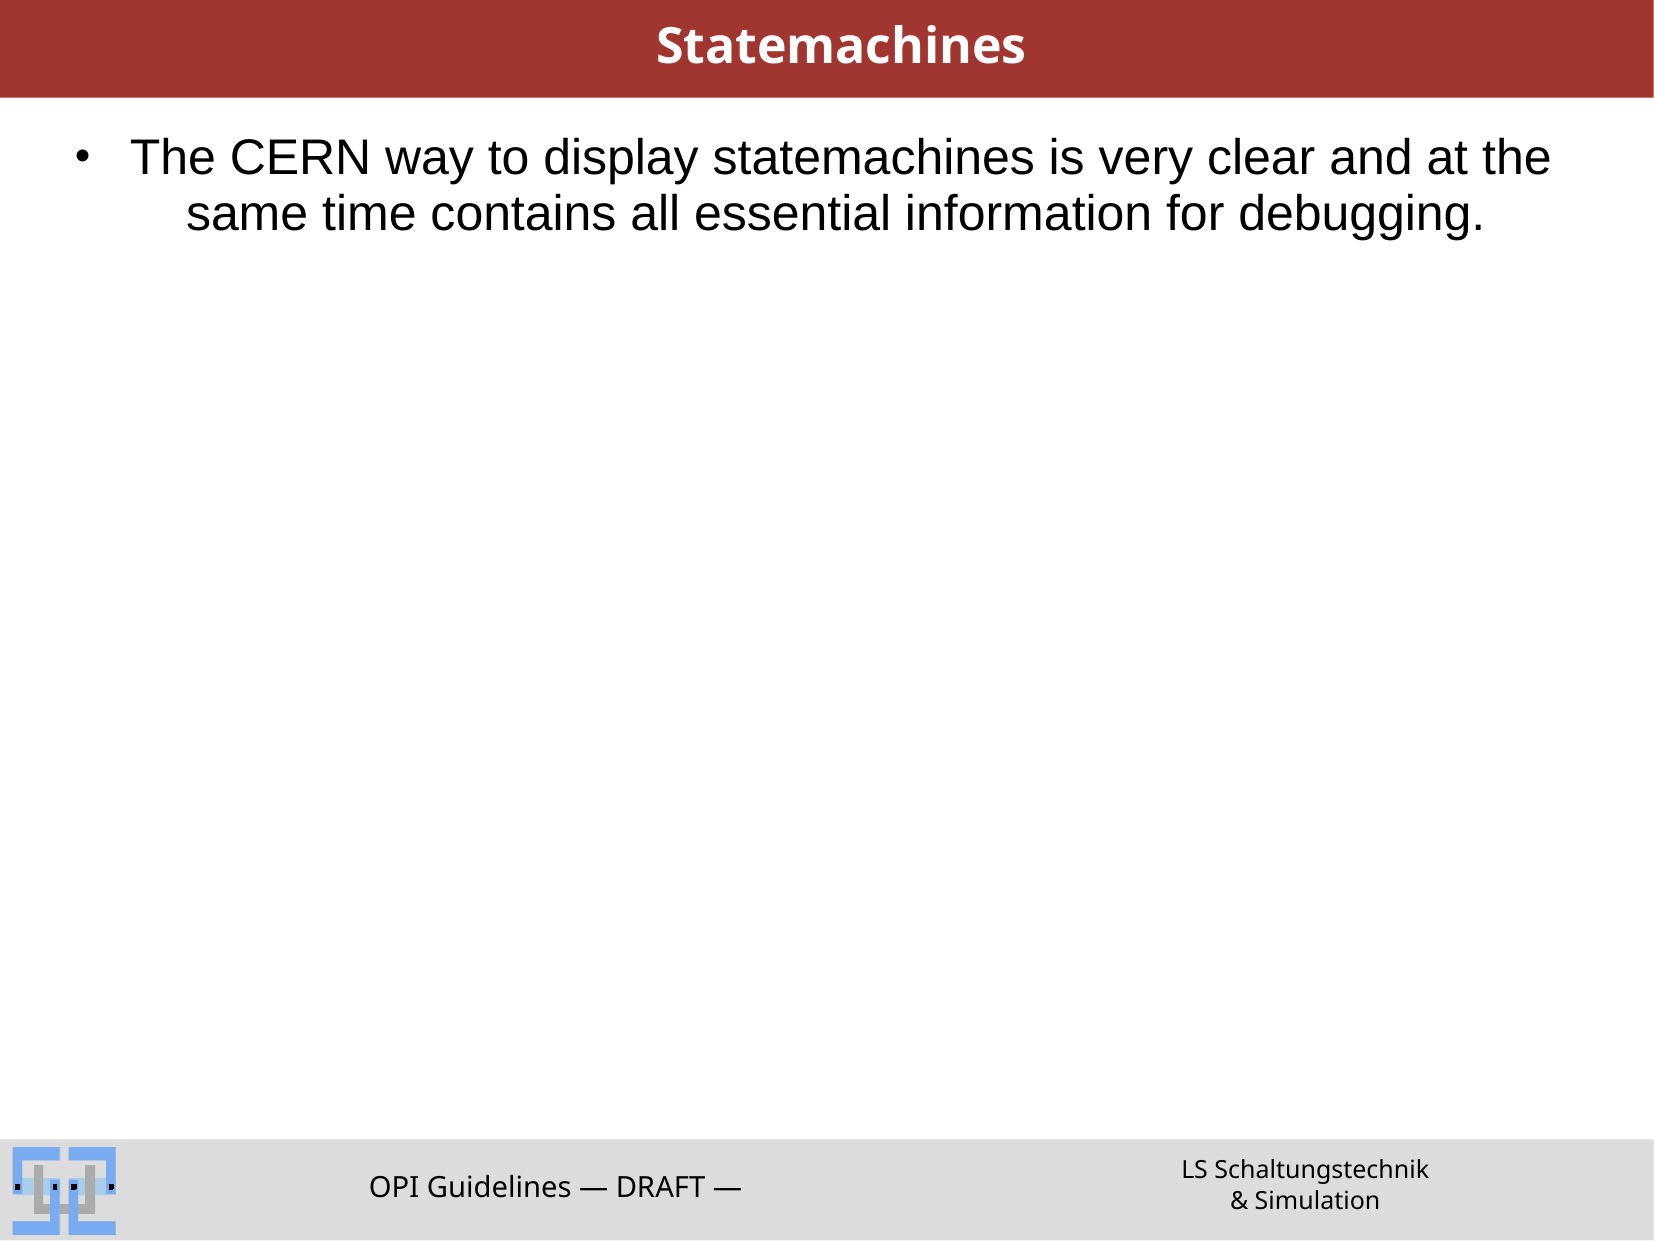

# Statemachines
The CERN way to display statemachines is very clear and at the same time contains all essential information for debugging.
OPI Guidelines — DRAFT —